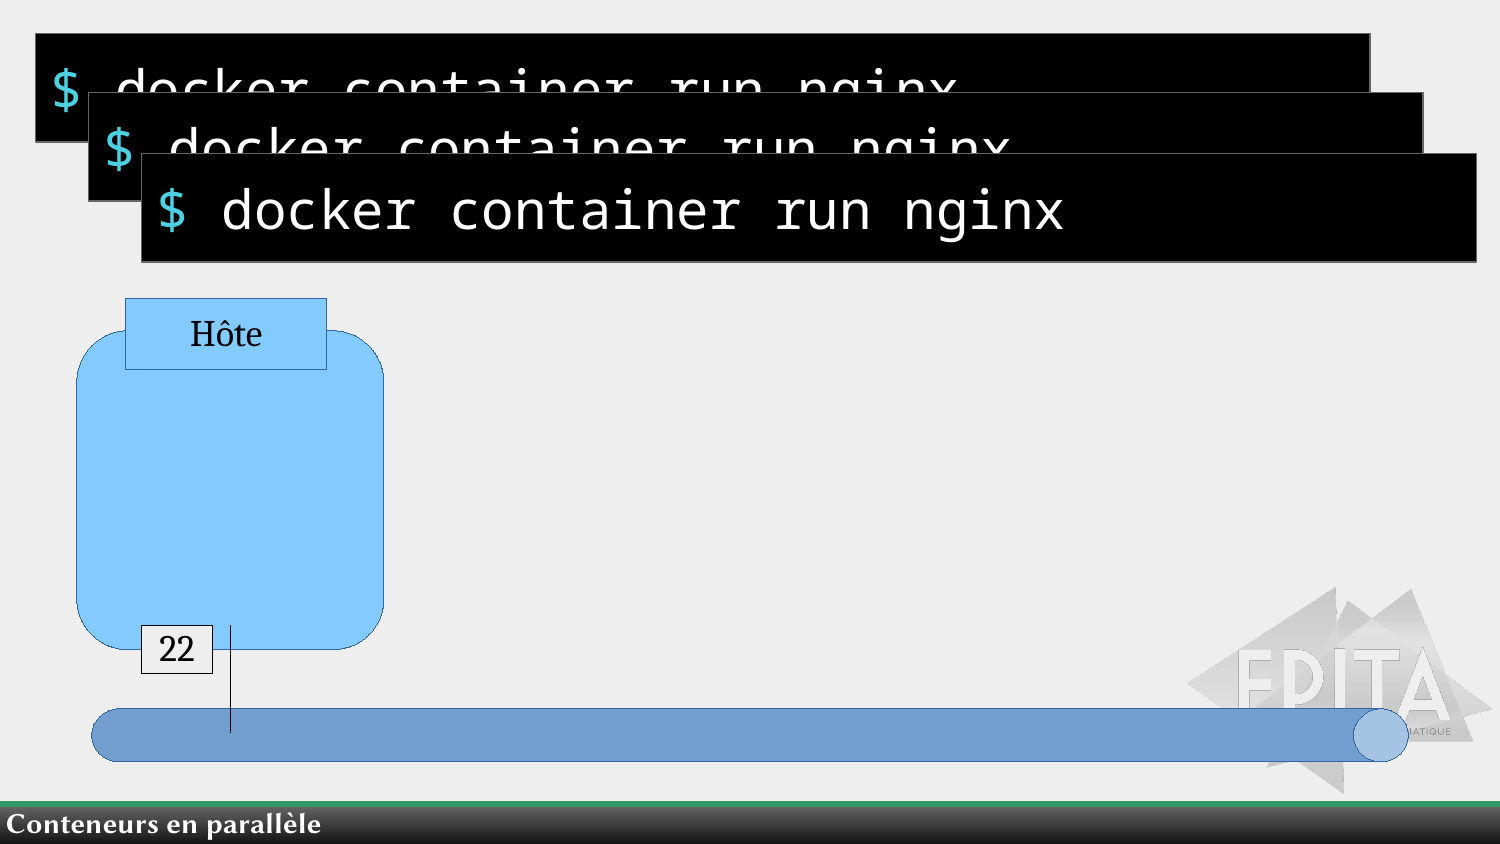

$ docker container run nginx
$ docker container run nginx
$ docker container run nginx
Hôte
22
# Conteneurs en parallèle